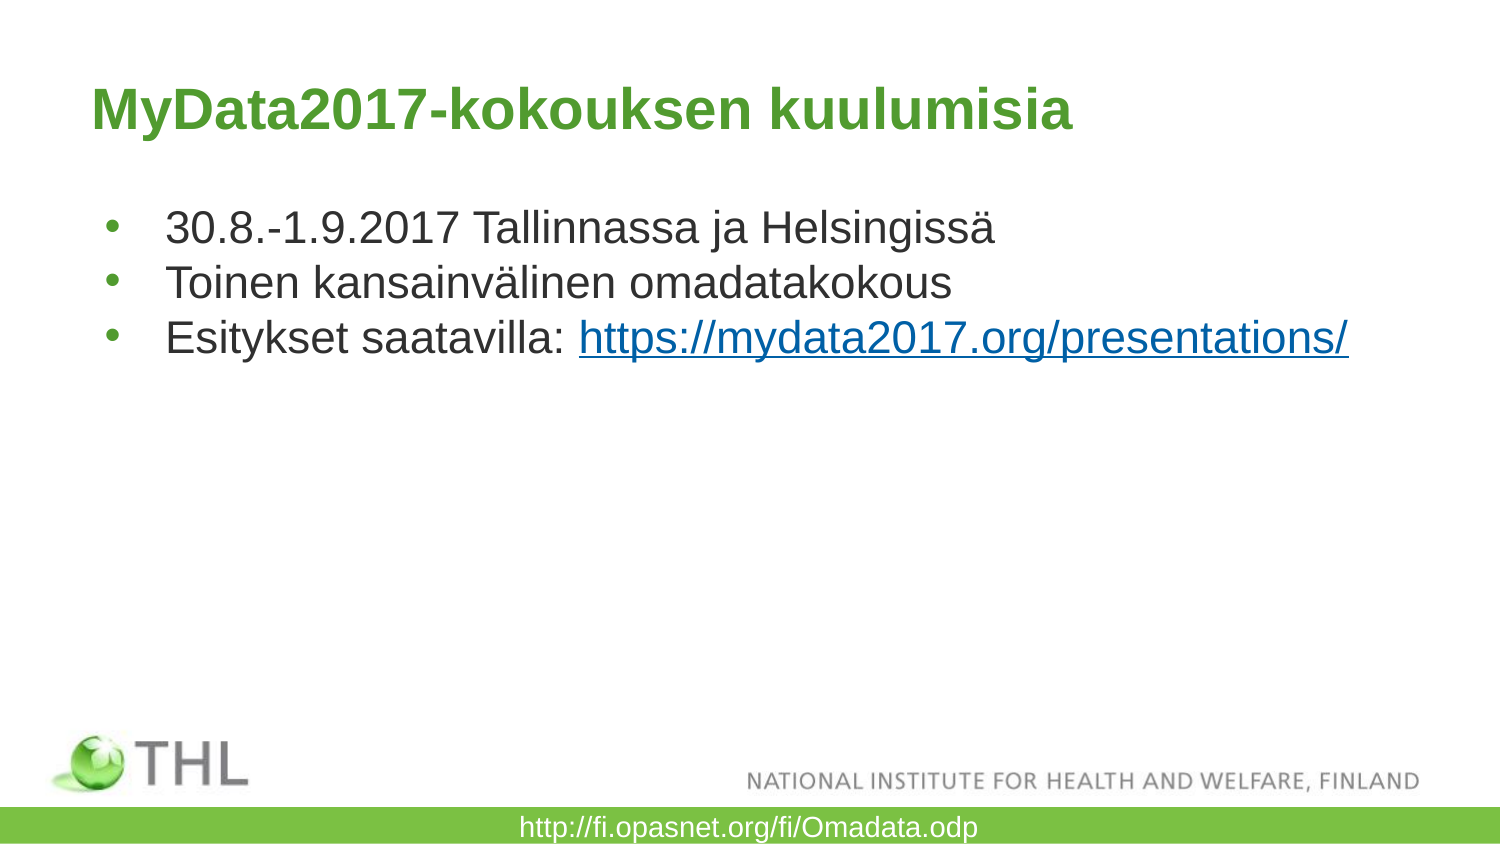

# MyData2017-kokouksen kuulumisia
30.8.-1.9.2017 Tallinnassa ja Helsingissä
Toinen kansainvälinen omadatakokous
Esitykset saatavilla: https://mydata2017.org/presentations/